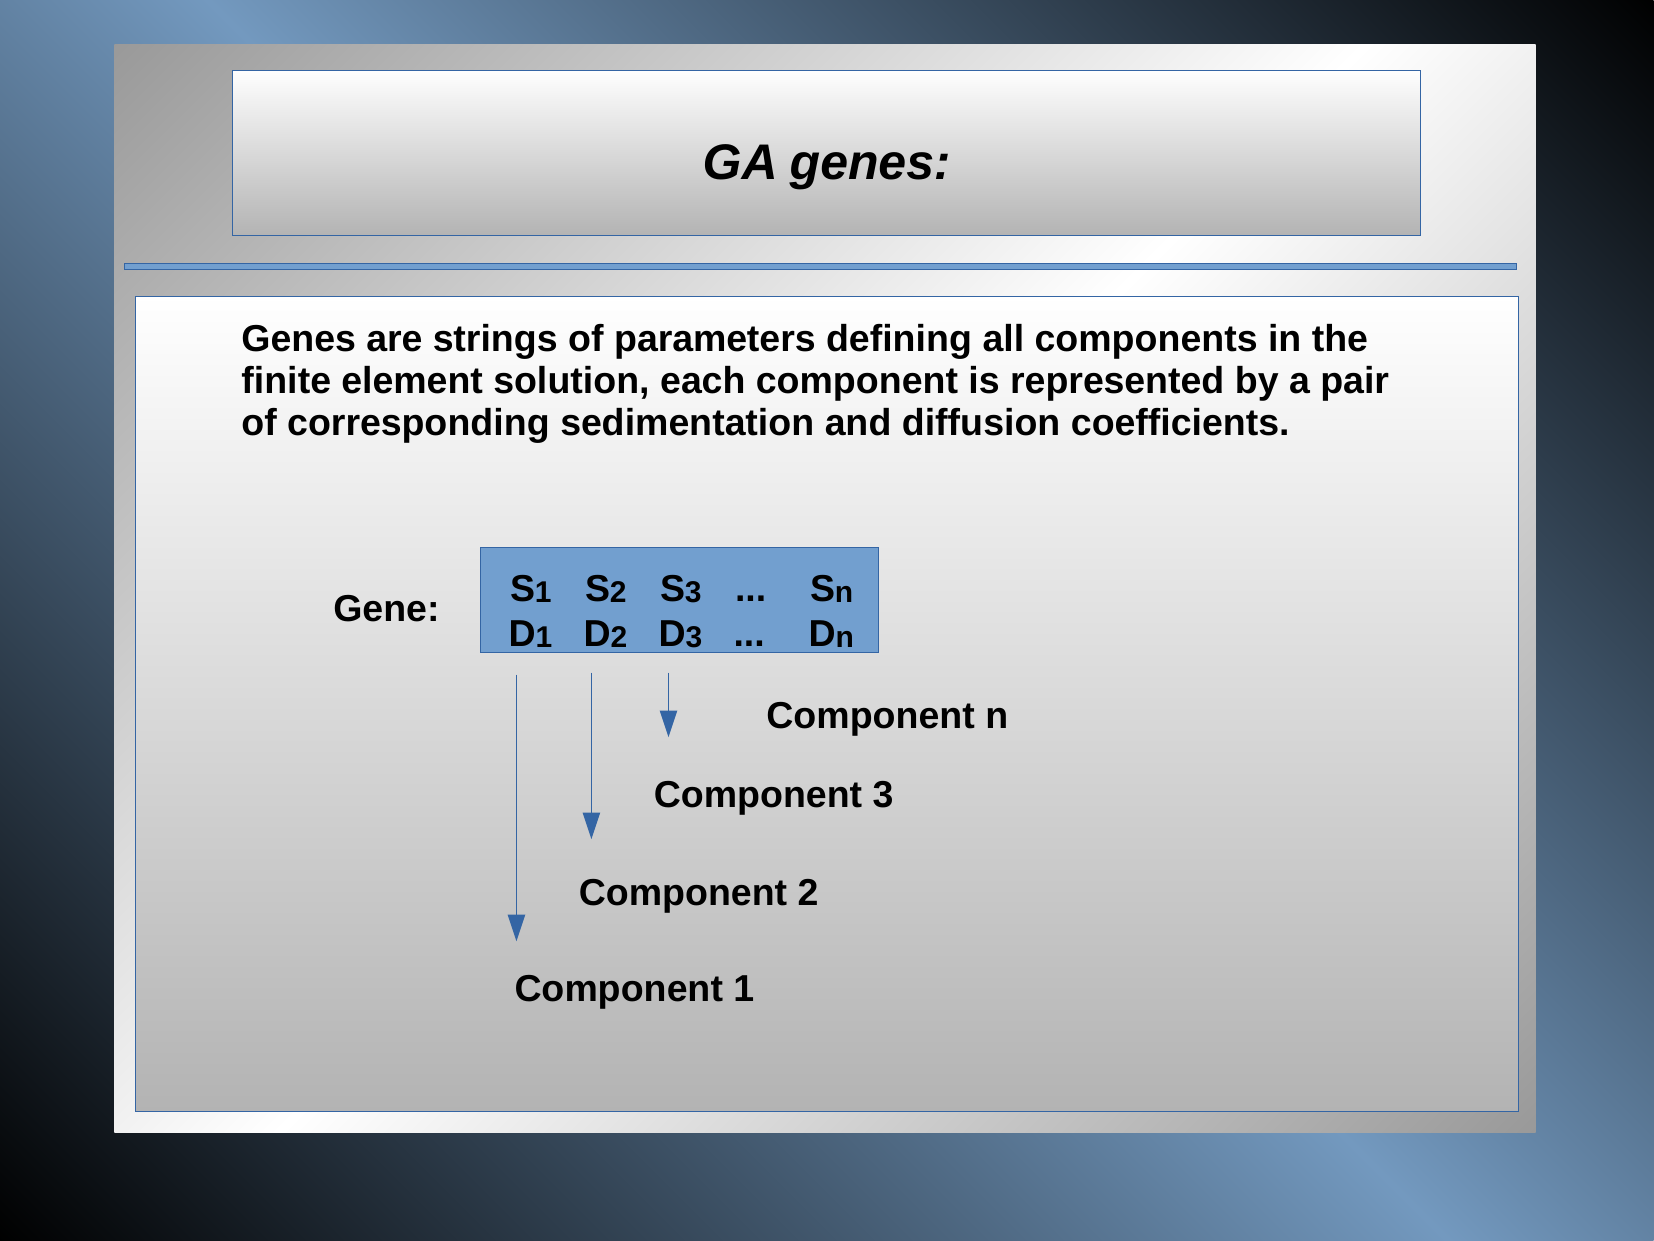

GA genes:
Genes are strings of parameters defining all components in the finite element solution, each component is represented by a pair of corresponding sedimentation and diffusion coefficients.
S1	S2	S3	...	Sn
Gene:
D1	D2	D3	...	Dn
Component n
Component 3
Component 2
Component 1